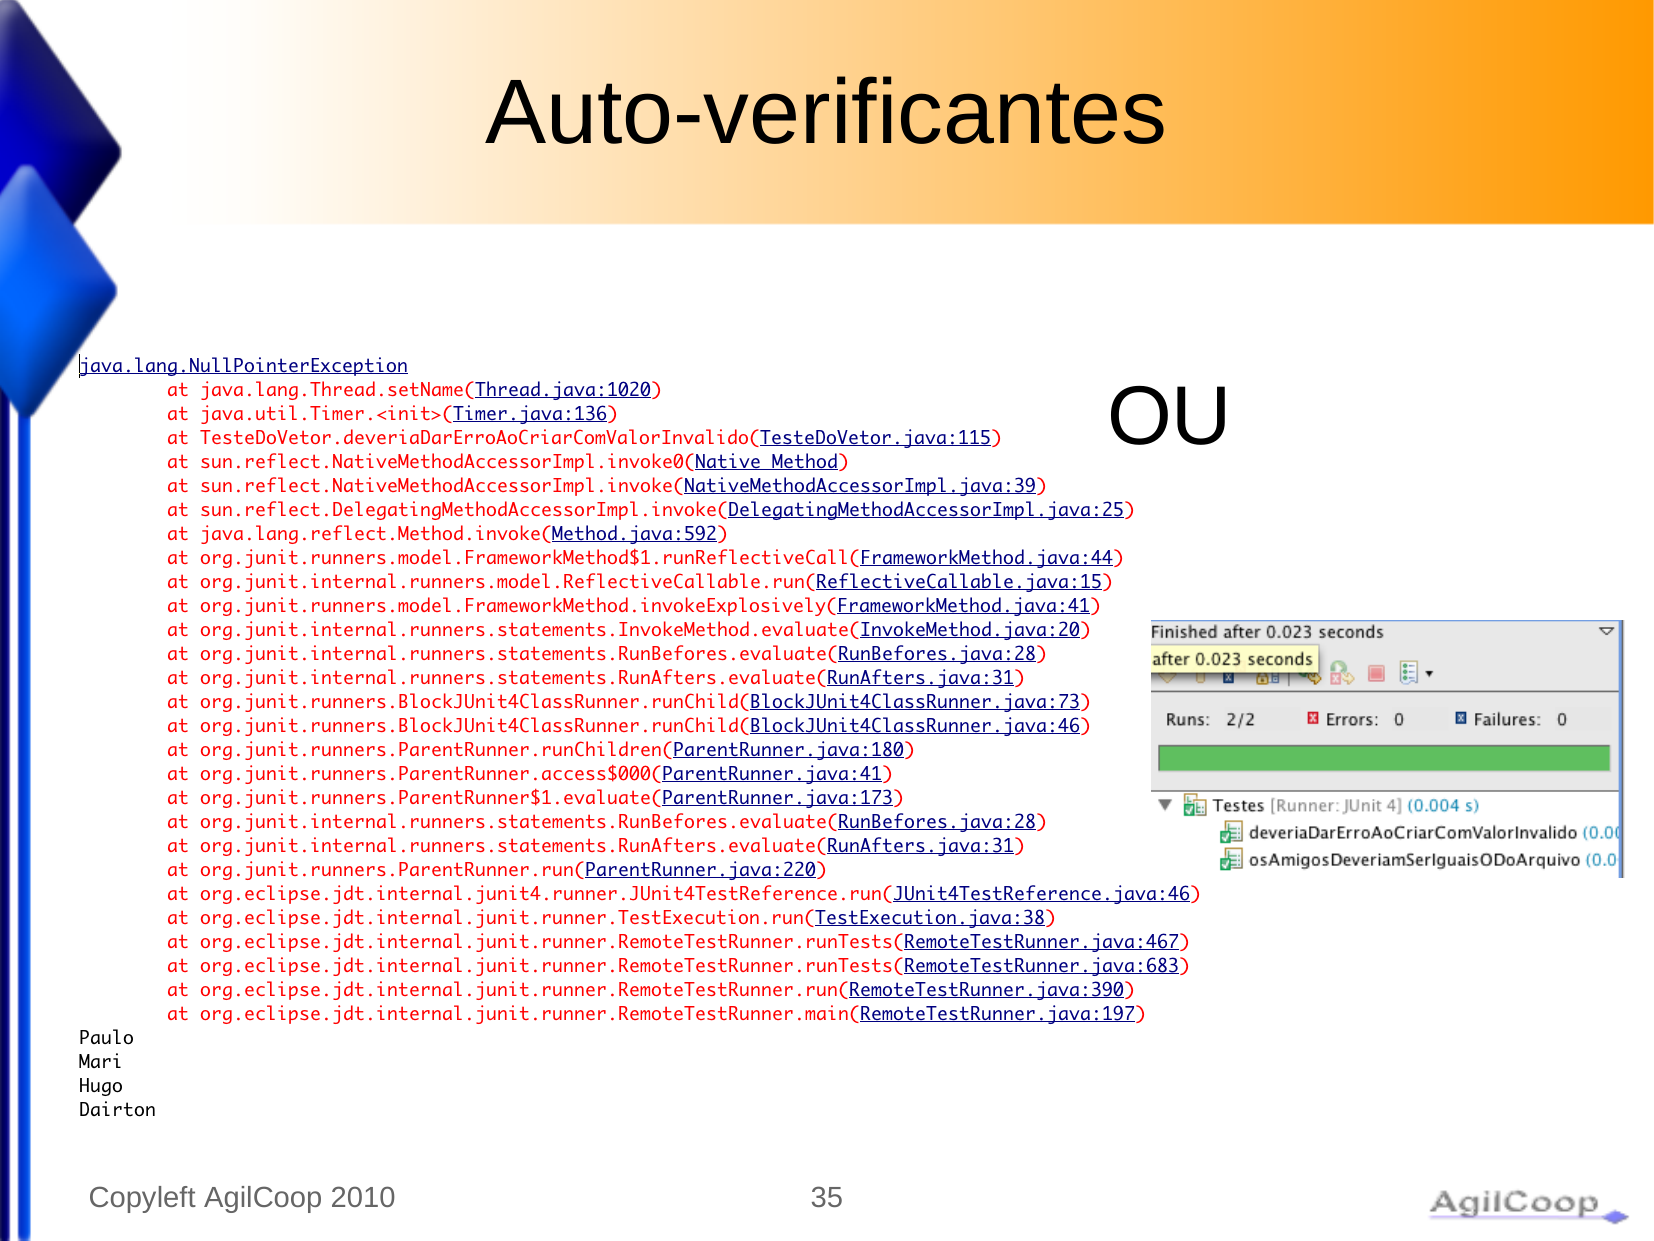

# Auto-verificantes
OU
35
Copyleft AgilCoop 2010